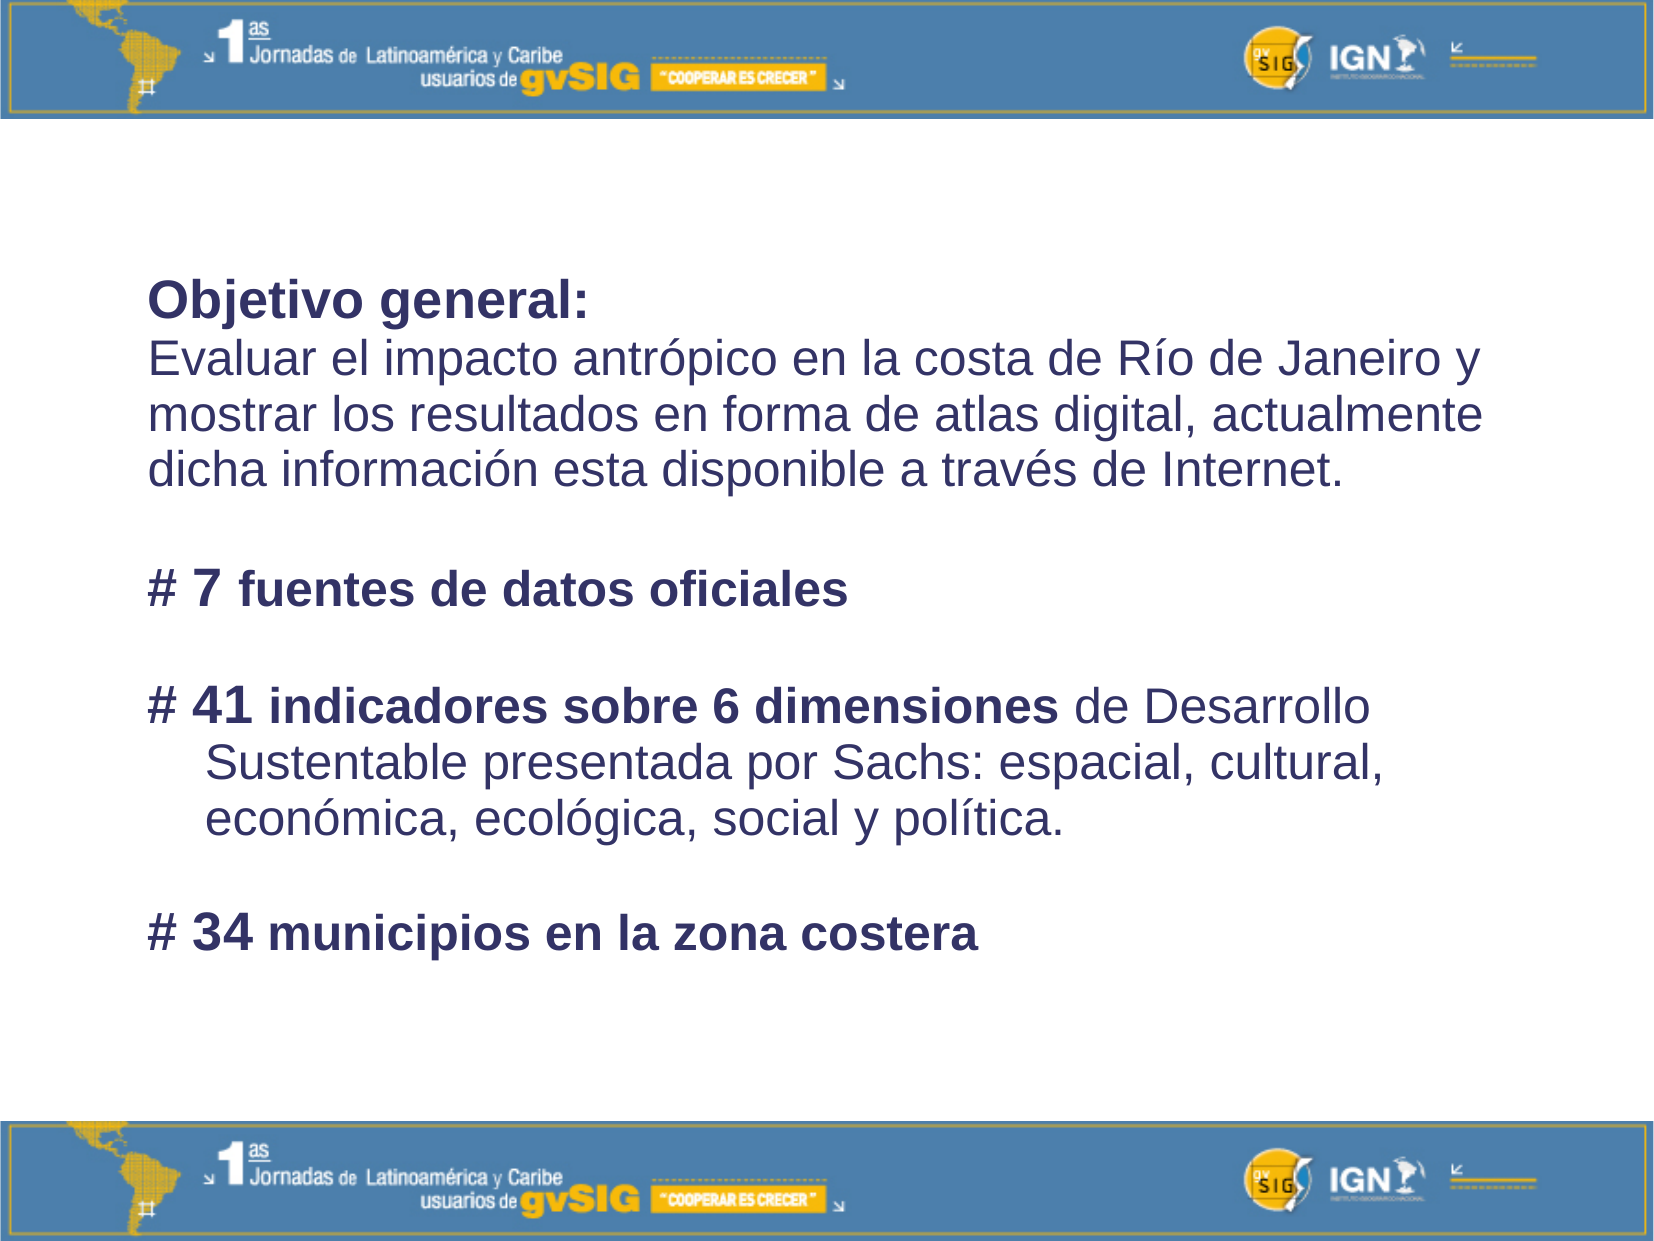

Objetivo general:
Evaluar el impacto antrópico en la costa de Río de Janeiro y mostrar los resultados en forma de atlas digital, actualmente dicha información esta disponible a través de Internet.
# 7 fuentes de datos oficiales
# 41 indicadores sobre 6 dimensiones de Desarrollo Sustentable presentada por Sachs: espacial, cultural, económica, ecológica, social y política.
# 34 municipios en la zona costera